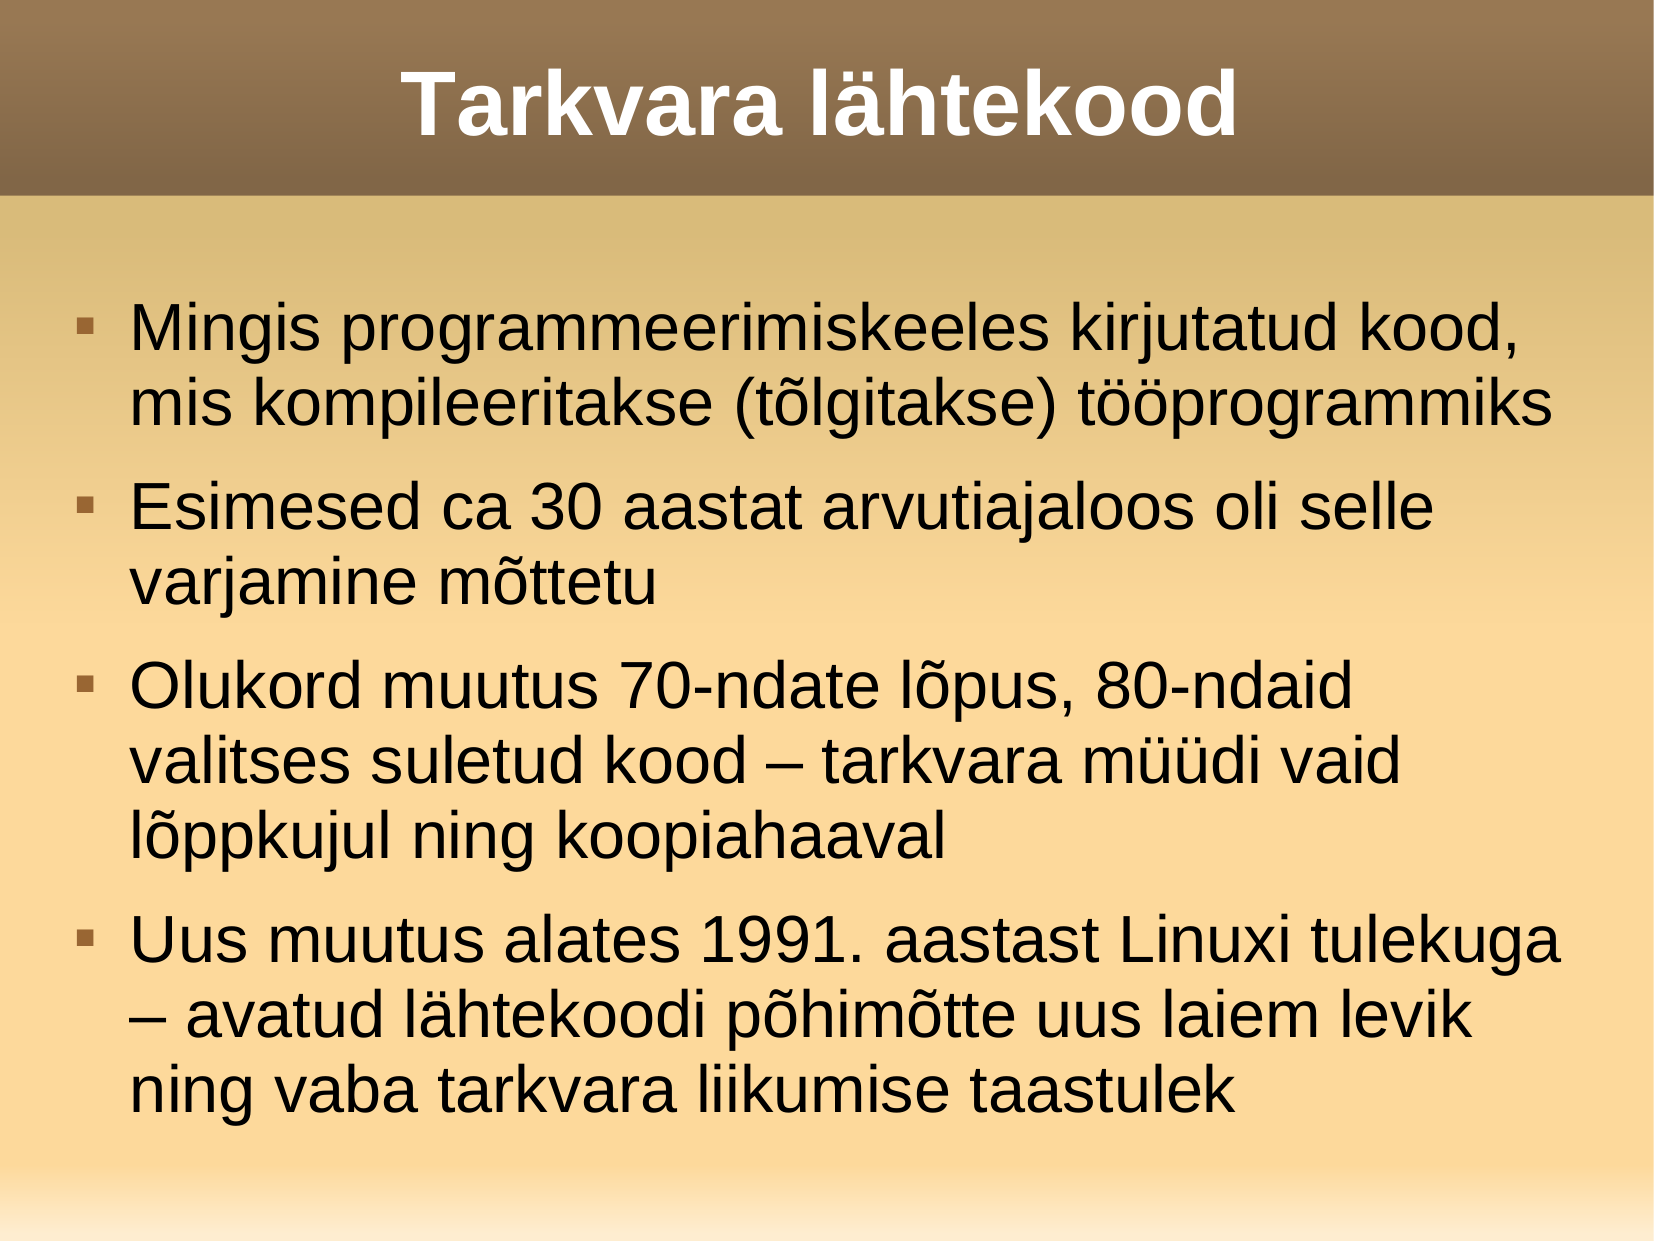

# Tarkvara lähtekood
Mingis programmeerimiskeeles kirjutatud kood, mis kompileeritakse (tõlgitakse) tööprogrammiks
Esimesed ca 30 aastat arvutiajaloos oli selle varjamine mõttetu
Olukord muutus 70-ndate lõpus, 80-ndaid valitses suletud kood – tarkvara müüdi vaid lõppkujul ning koopiahaaval
Uus muutus alates 1991. aastast Linuxi tulekuga – avatud lähtekoodi põhimõtte uus laiem levik ning vaba tarkvara liikumise taastulek